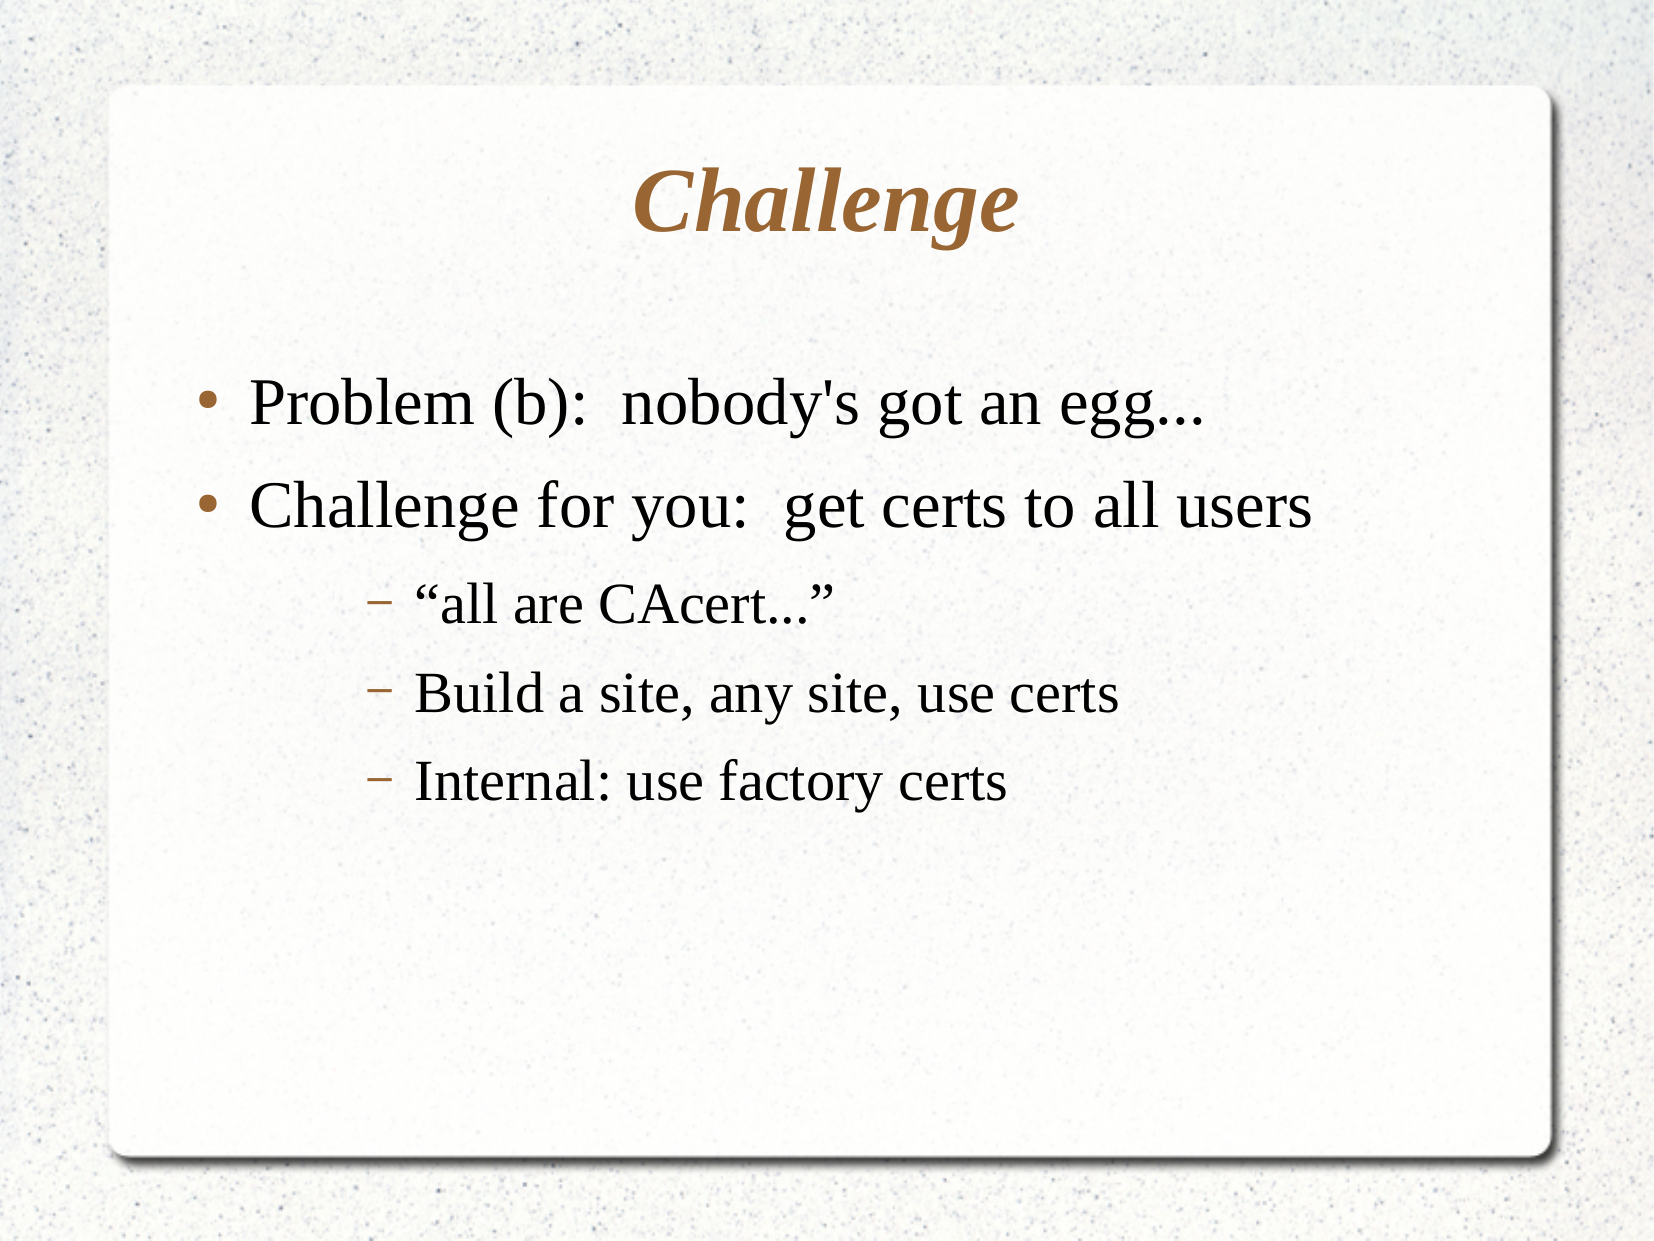

# Challenge
Problem (b): nobody's got an egg...
Challenge for you: get certs to all users
“all are CAcert...”
Build a site, any site, use certs
Internal: use factory certs